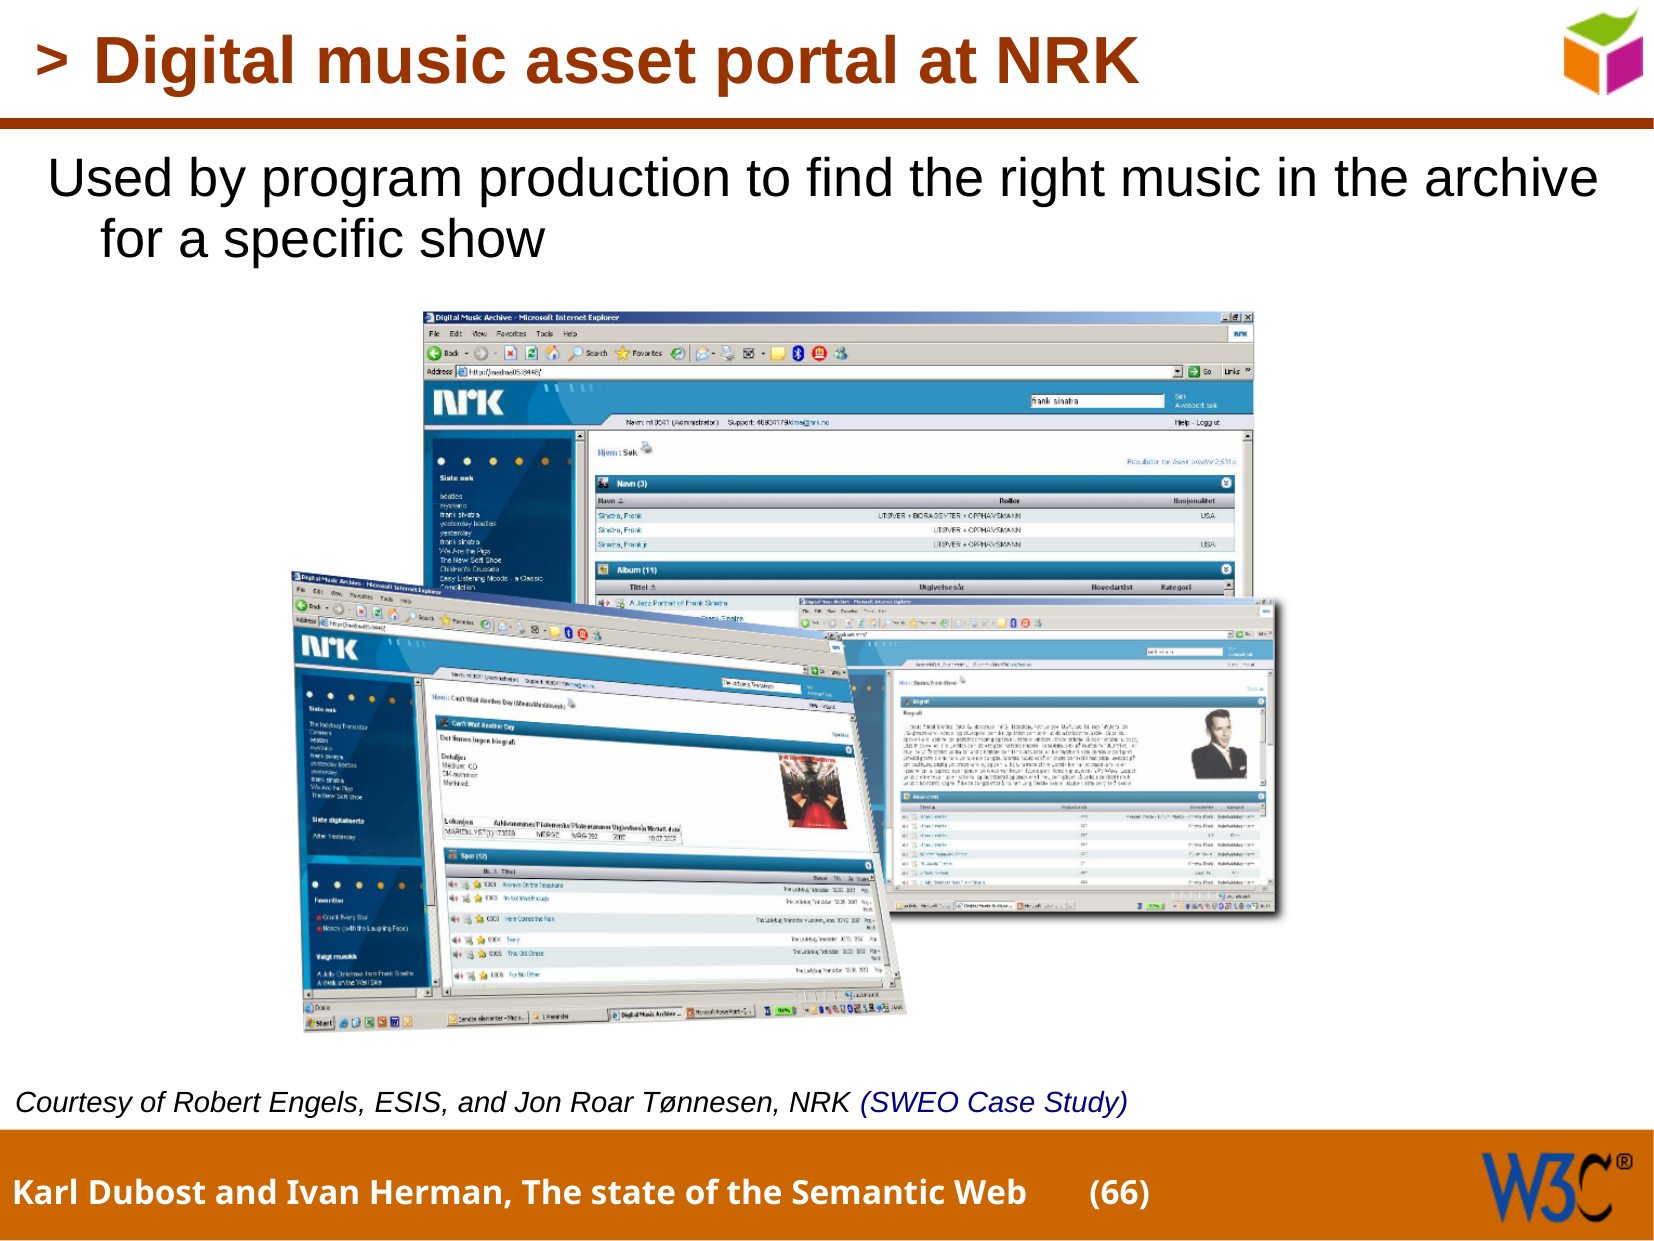

# Digital music asset portal at NRK
Used by program production to find the right music in the archive for a specific show
Courtesy of Robert Engels, ESIS, and Jon Roar Tønnesen, NRK (SWEO Case Study)